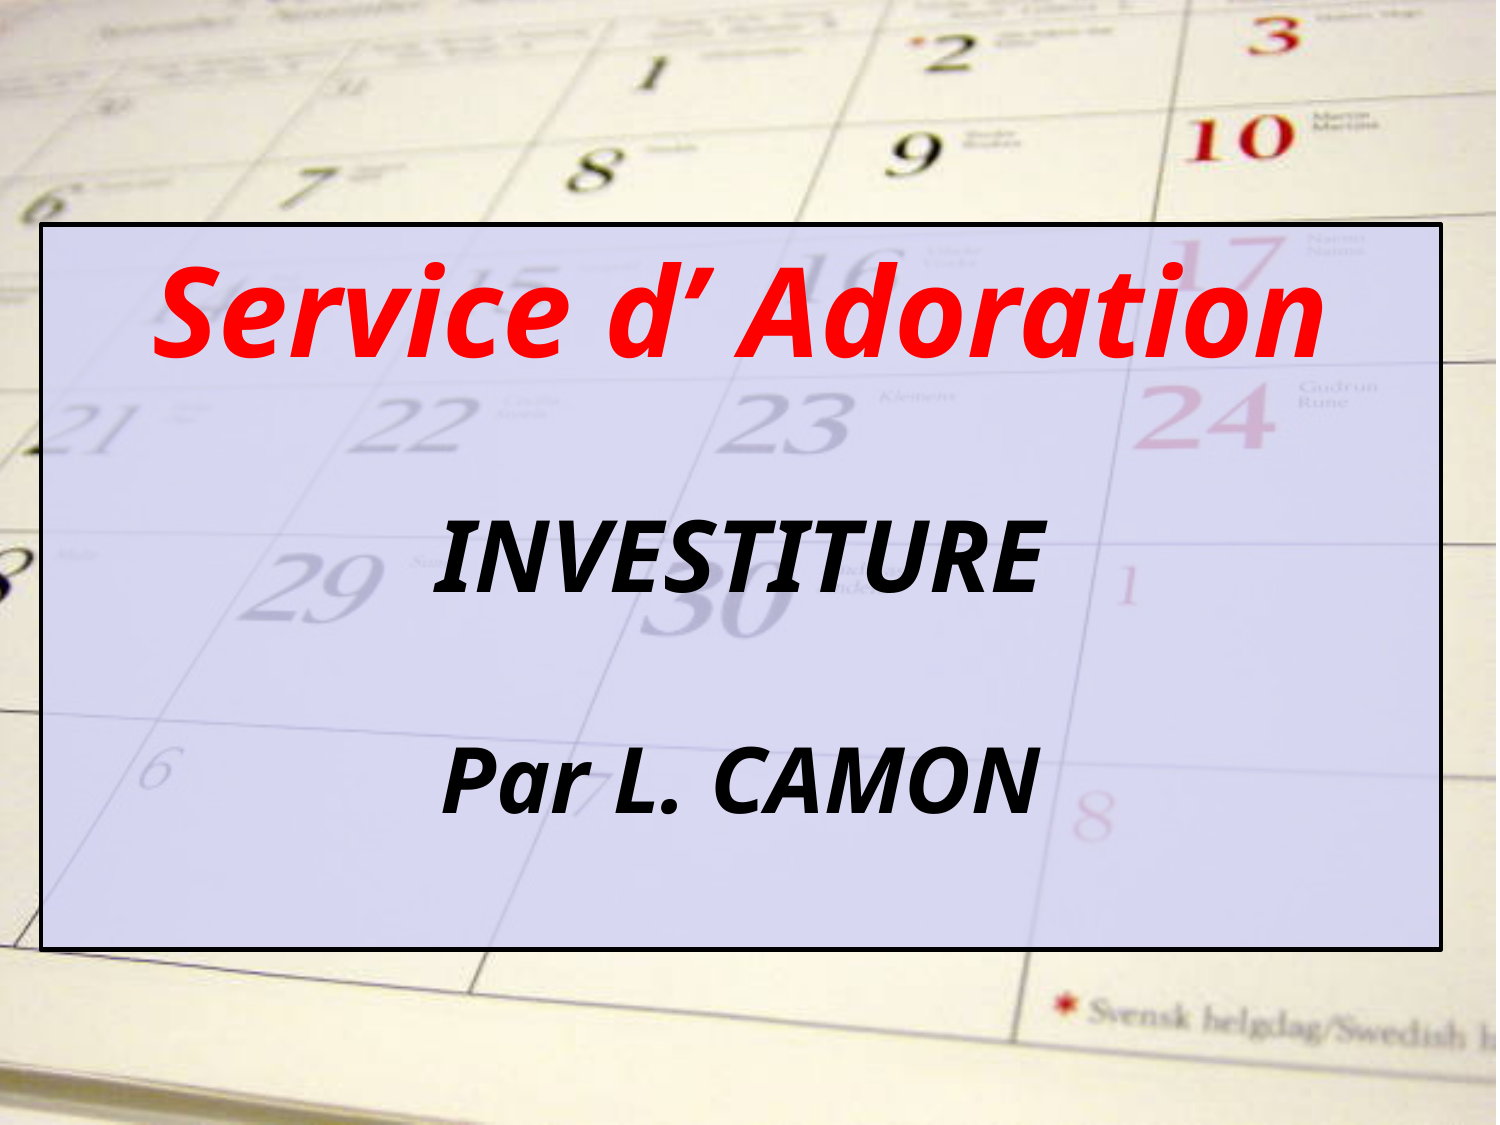

Service d’	Adoration
INVESTITURE
Par L. CAMON